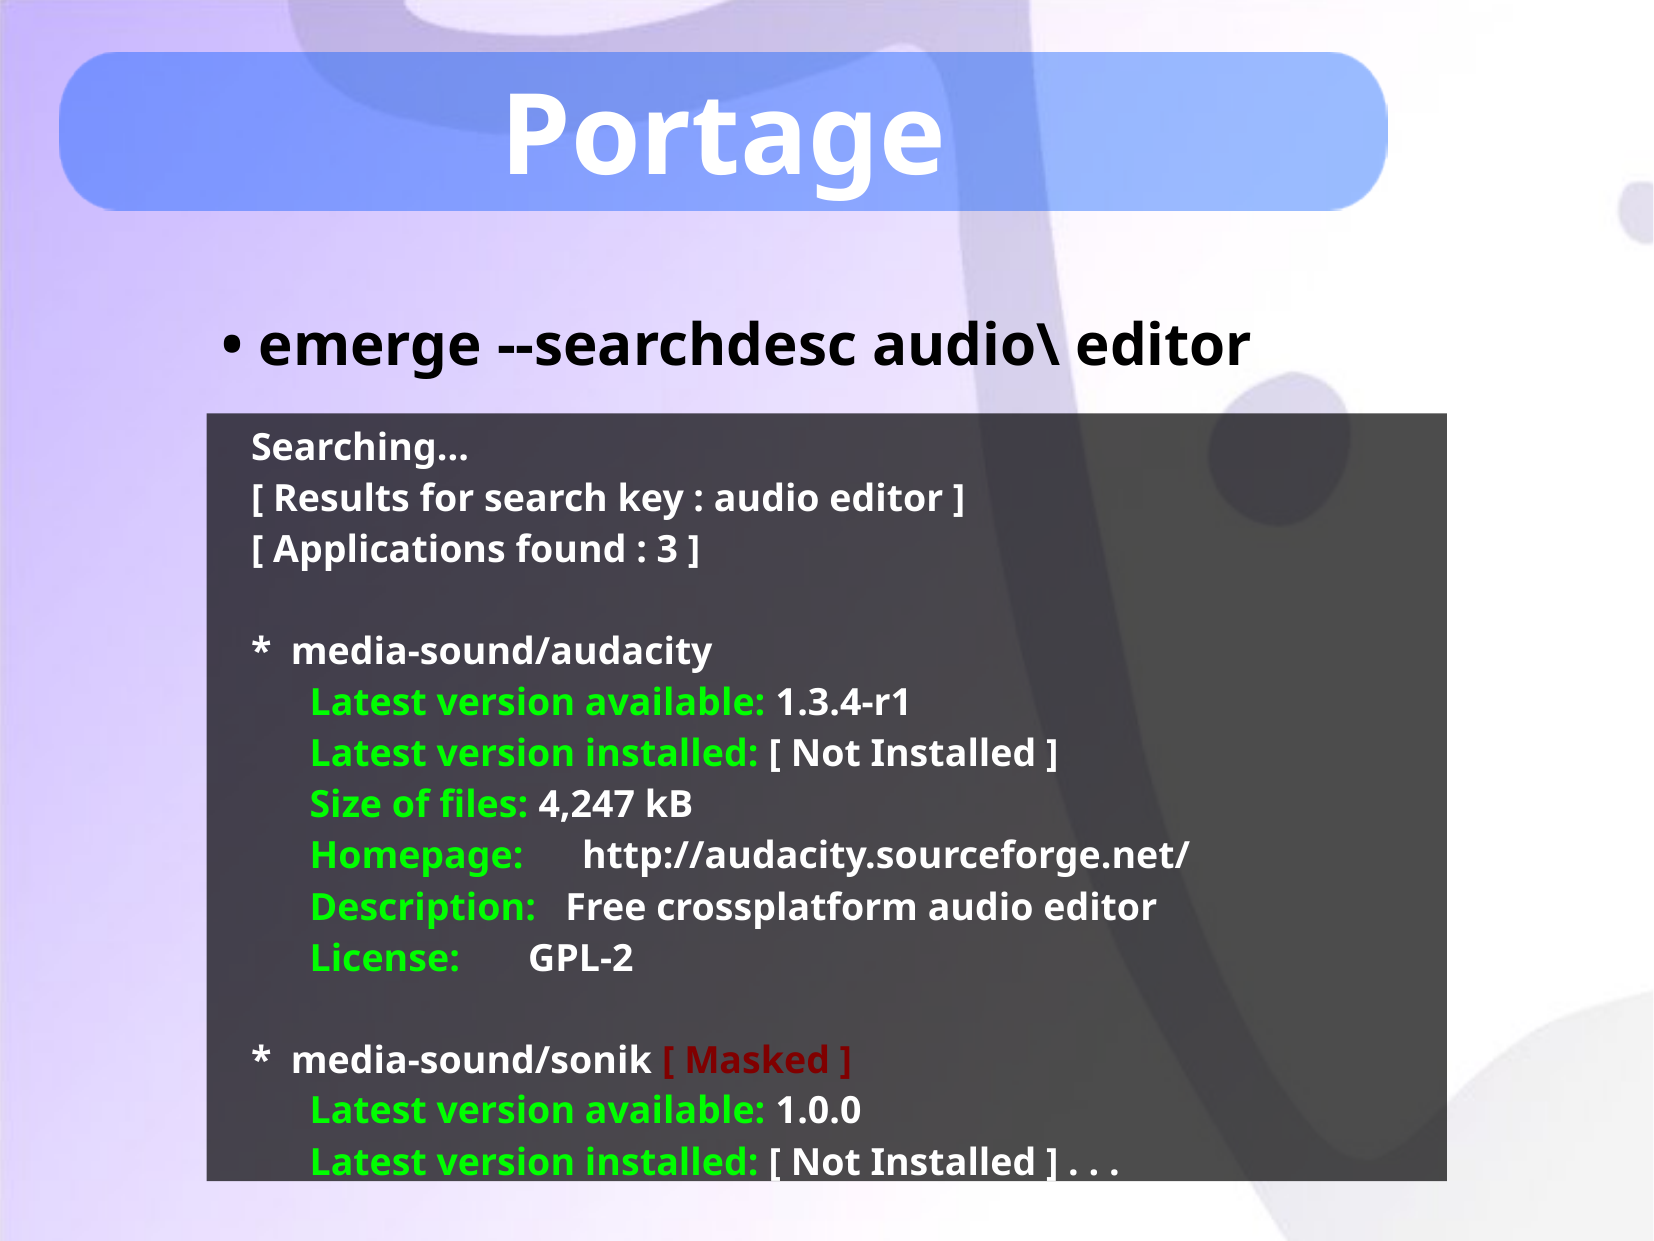

Portage
• emerge --searchdesc audio\ editor
Searching...
[ Results for search key : audio editor ]
[ Applications found : 3 ]
* media-sound/audacity
 Latest version available: 1.3.4-r1
 Latest version installed: [ Not Installed ]
 Size of files: 4,247 kB
 Homepage: http://audacity.sourceforge.net/
 Description: Free crossplatform audio editor
 License: GPL-2
* media-sound/sonik [ Masked ]
 Latest version available: 1.0.0
 Latest version installed: [ Not Installed ] . . .